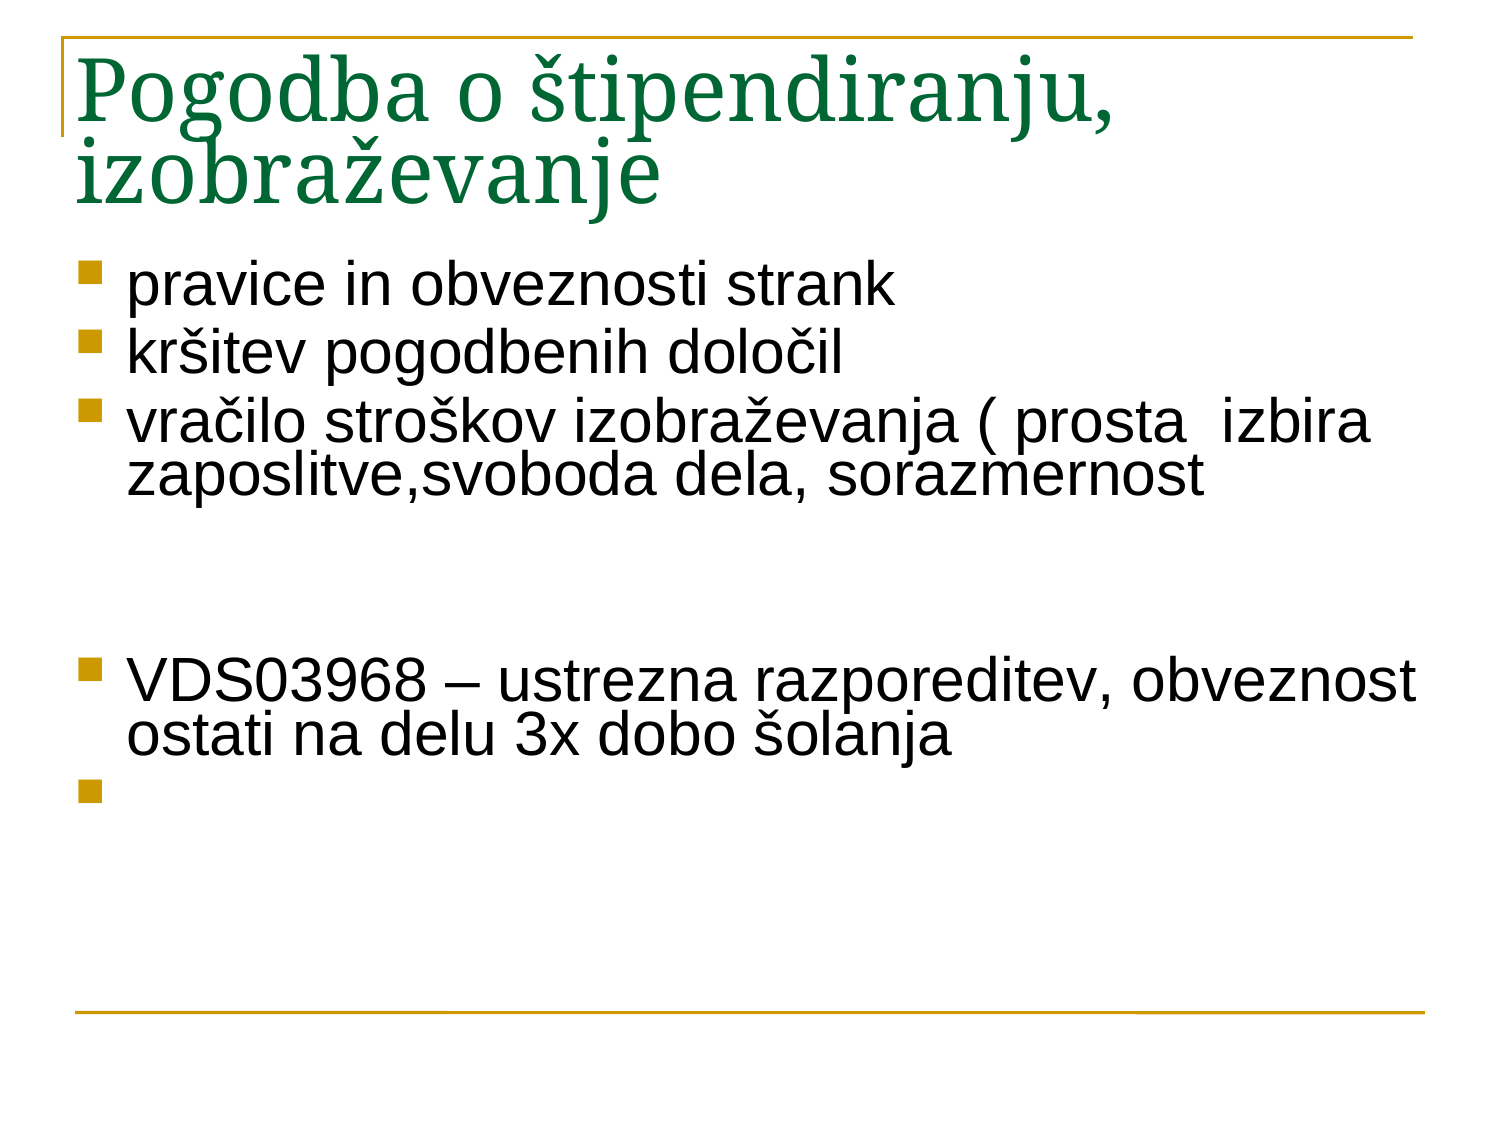

# Pogodba o štipendiranju, izobraževanje
pravice in obveznosti strank
kršitev pogodbenih določil
vračilo stroškov izobraževanja ( prosta izbira zaposlitve,svoboda dela, sorazmernost
VDS03968 – ustrezna razporeditev, obveznost ostati na delu 3x dobo šolanja